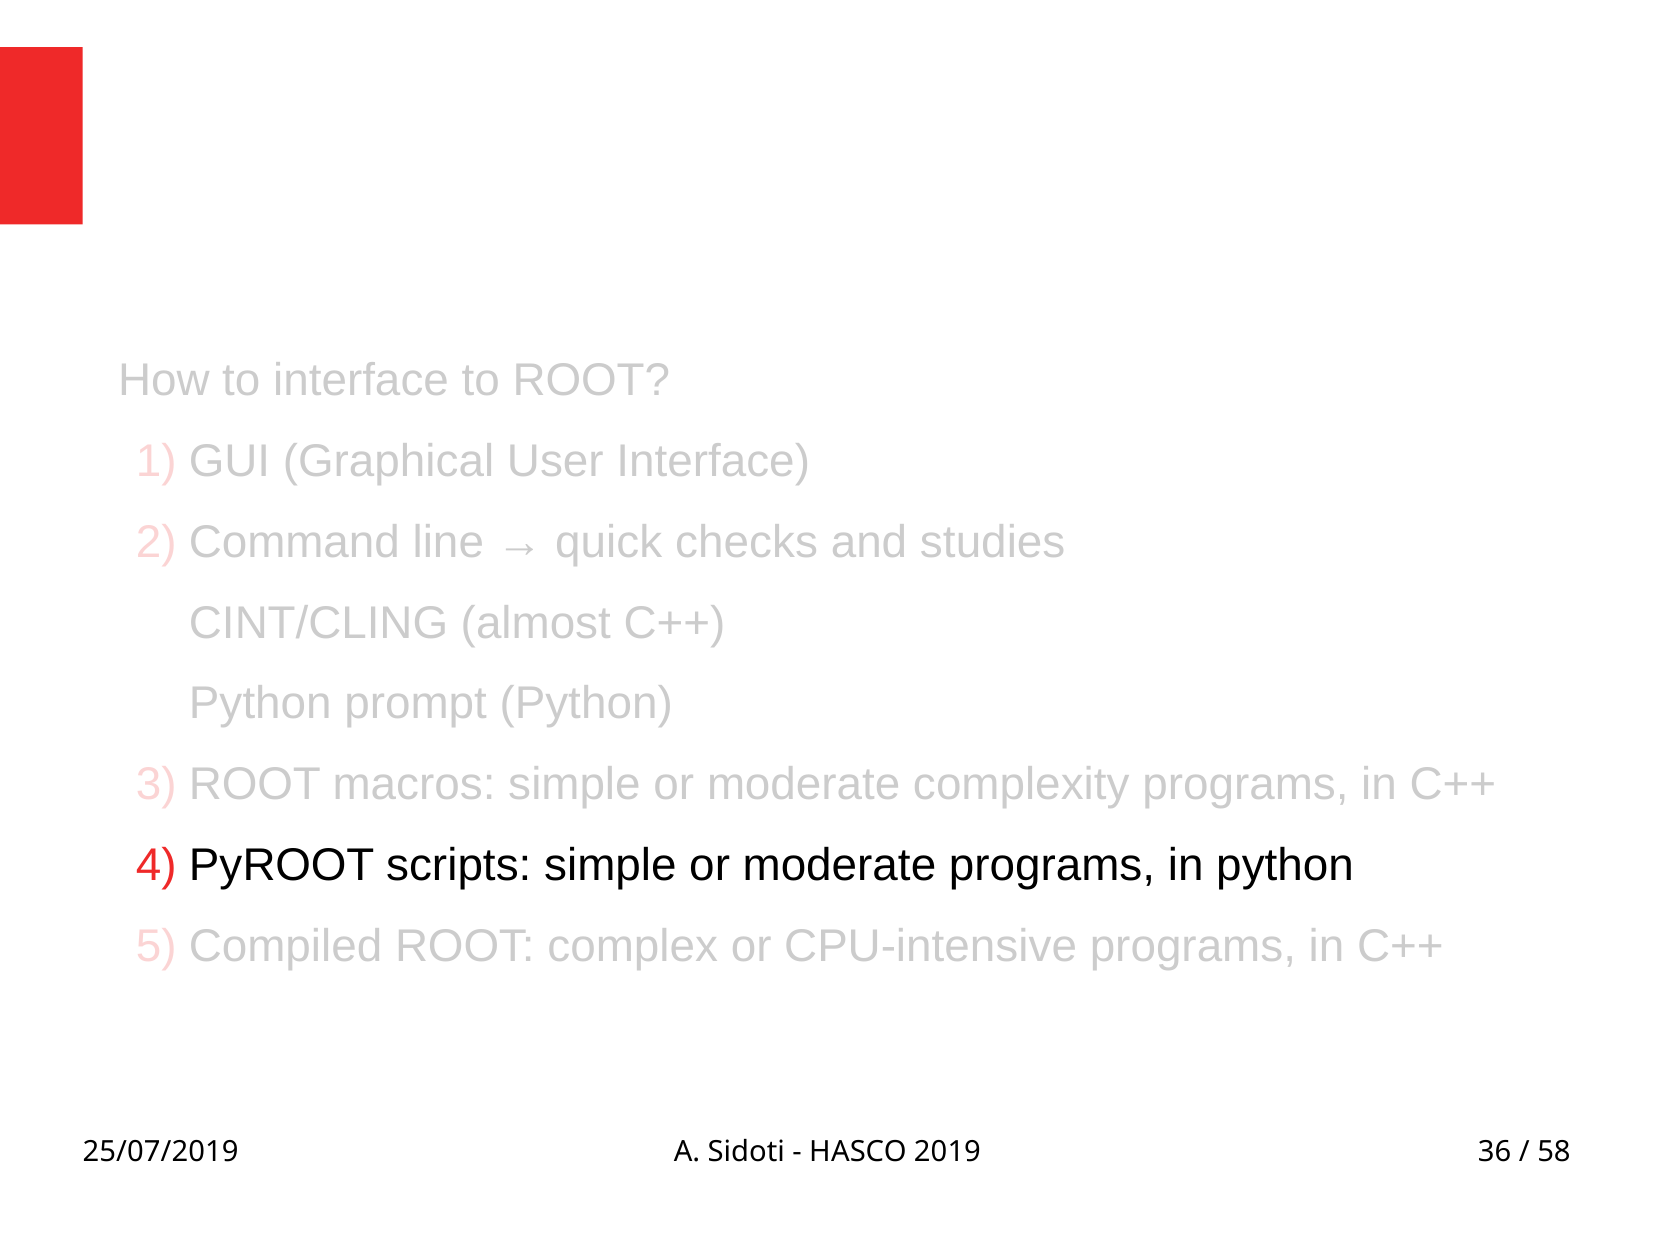

# How to interface to ROOT?
GUI (Graphical User Interface)
Command line → quick checks and studies
CINT/CLING (almost C++)
Python prompt (Python)
ROOT macros: simple or moderate complexity programs, in C++
PyROOT scripts: simple or moderate programs, in python
Compiled ROOT: complex or CPU-intensive programs, in C++
25/07/2019
A. Sidoti - HASCO 2019
36